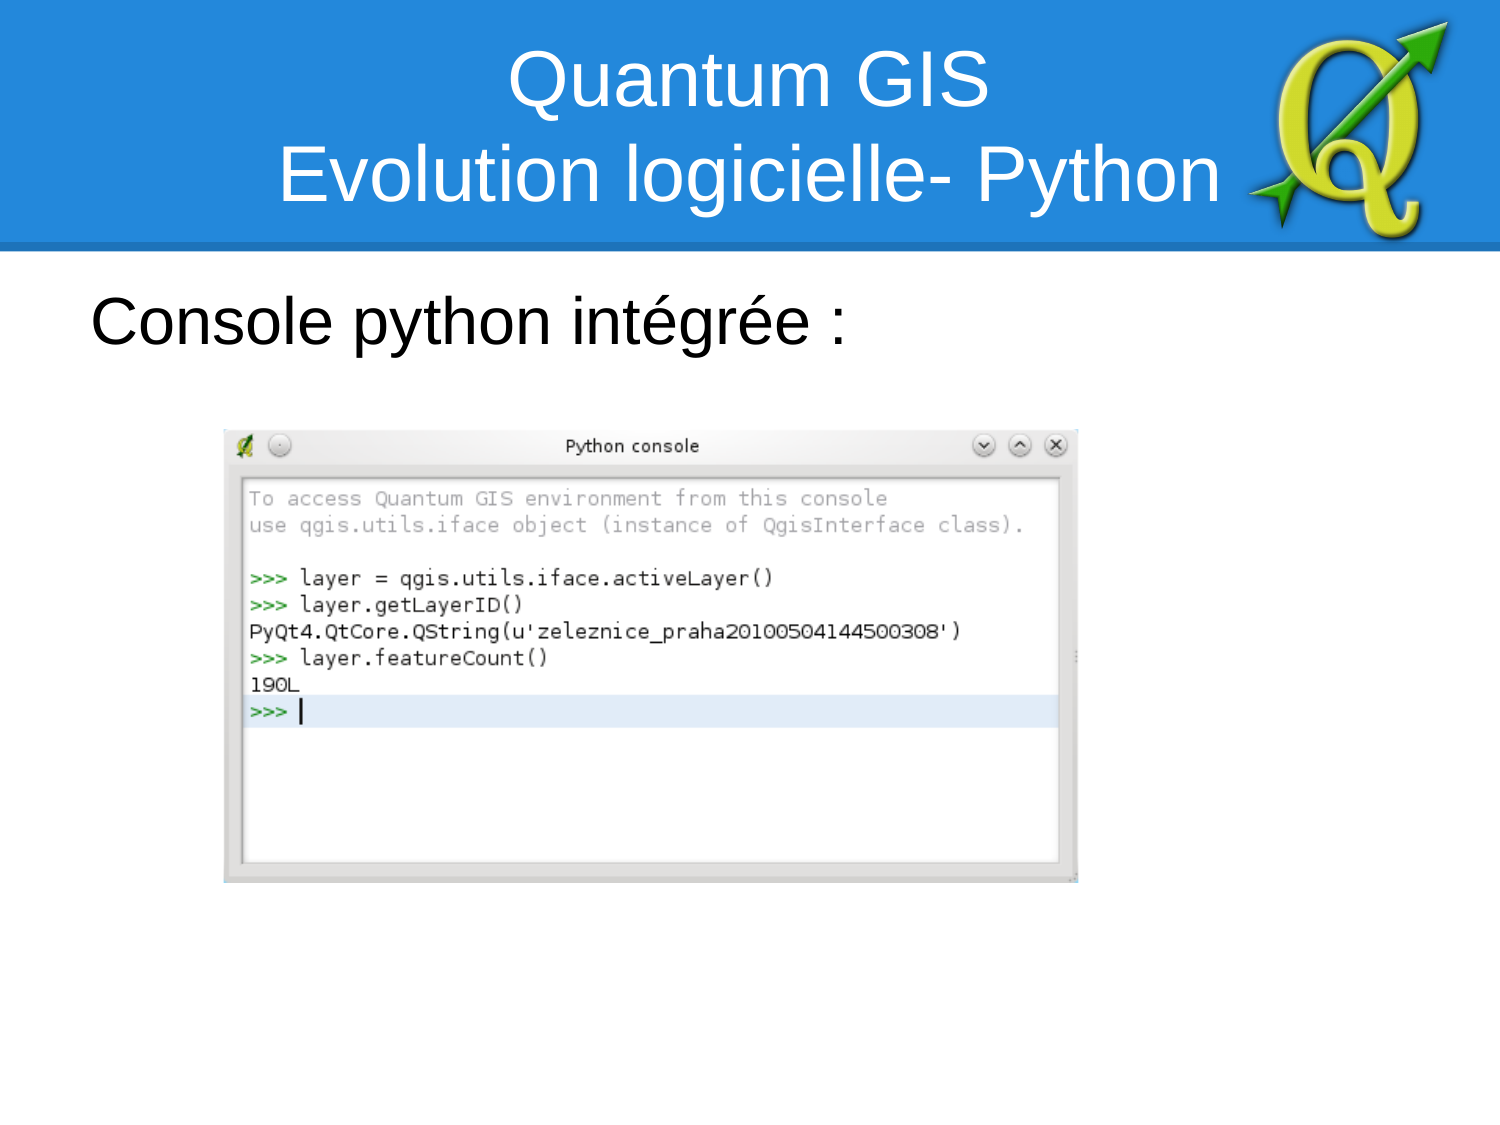

# Quantum GIS Evolution logicielle- Python
Console python intégrée :